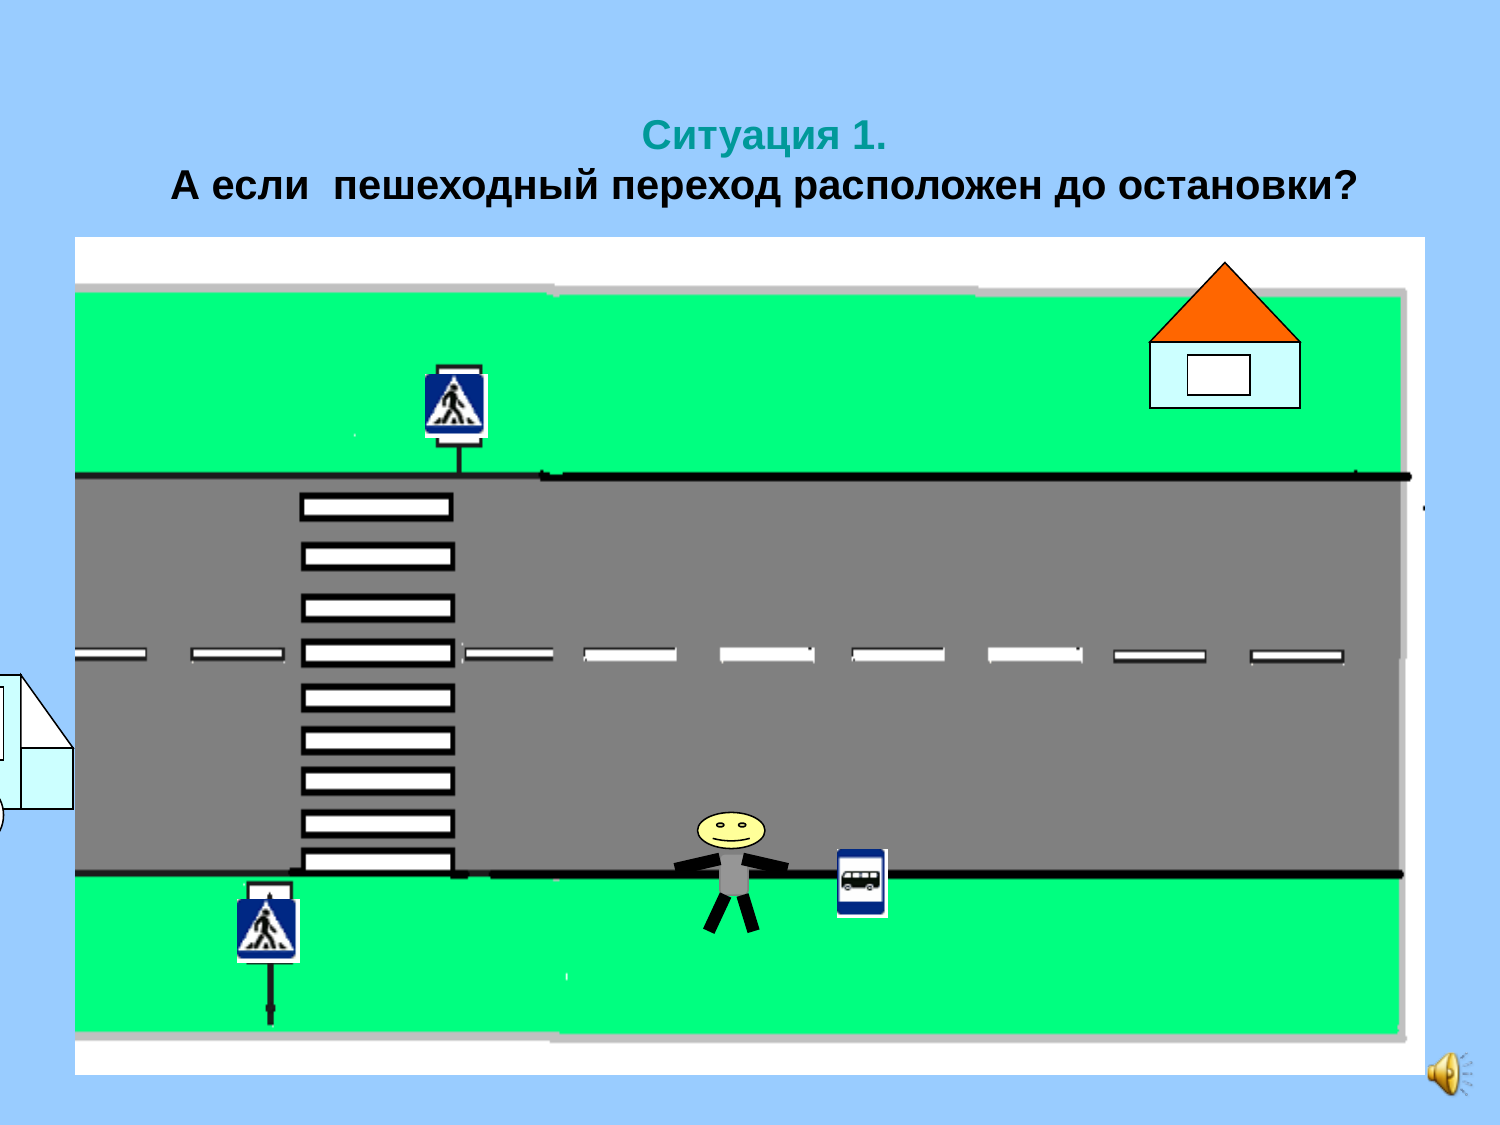

Ситуация 1.
 А если пешеходный переход расположен до остановки?